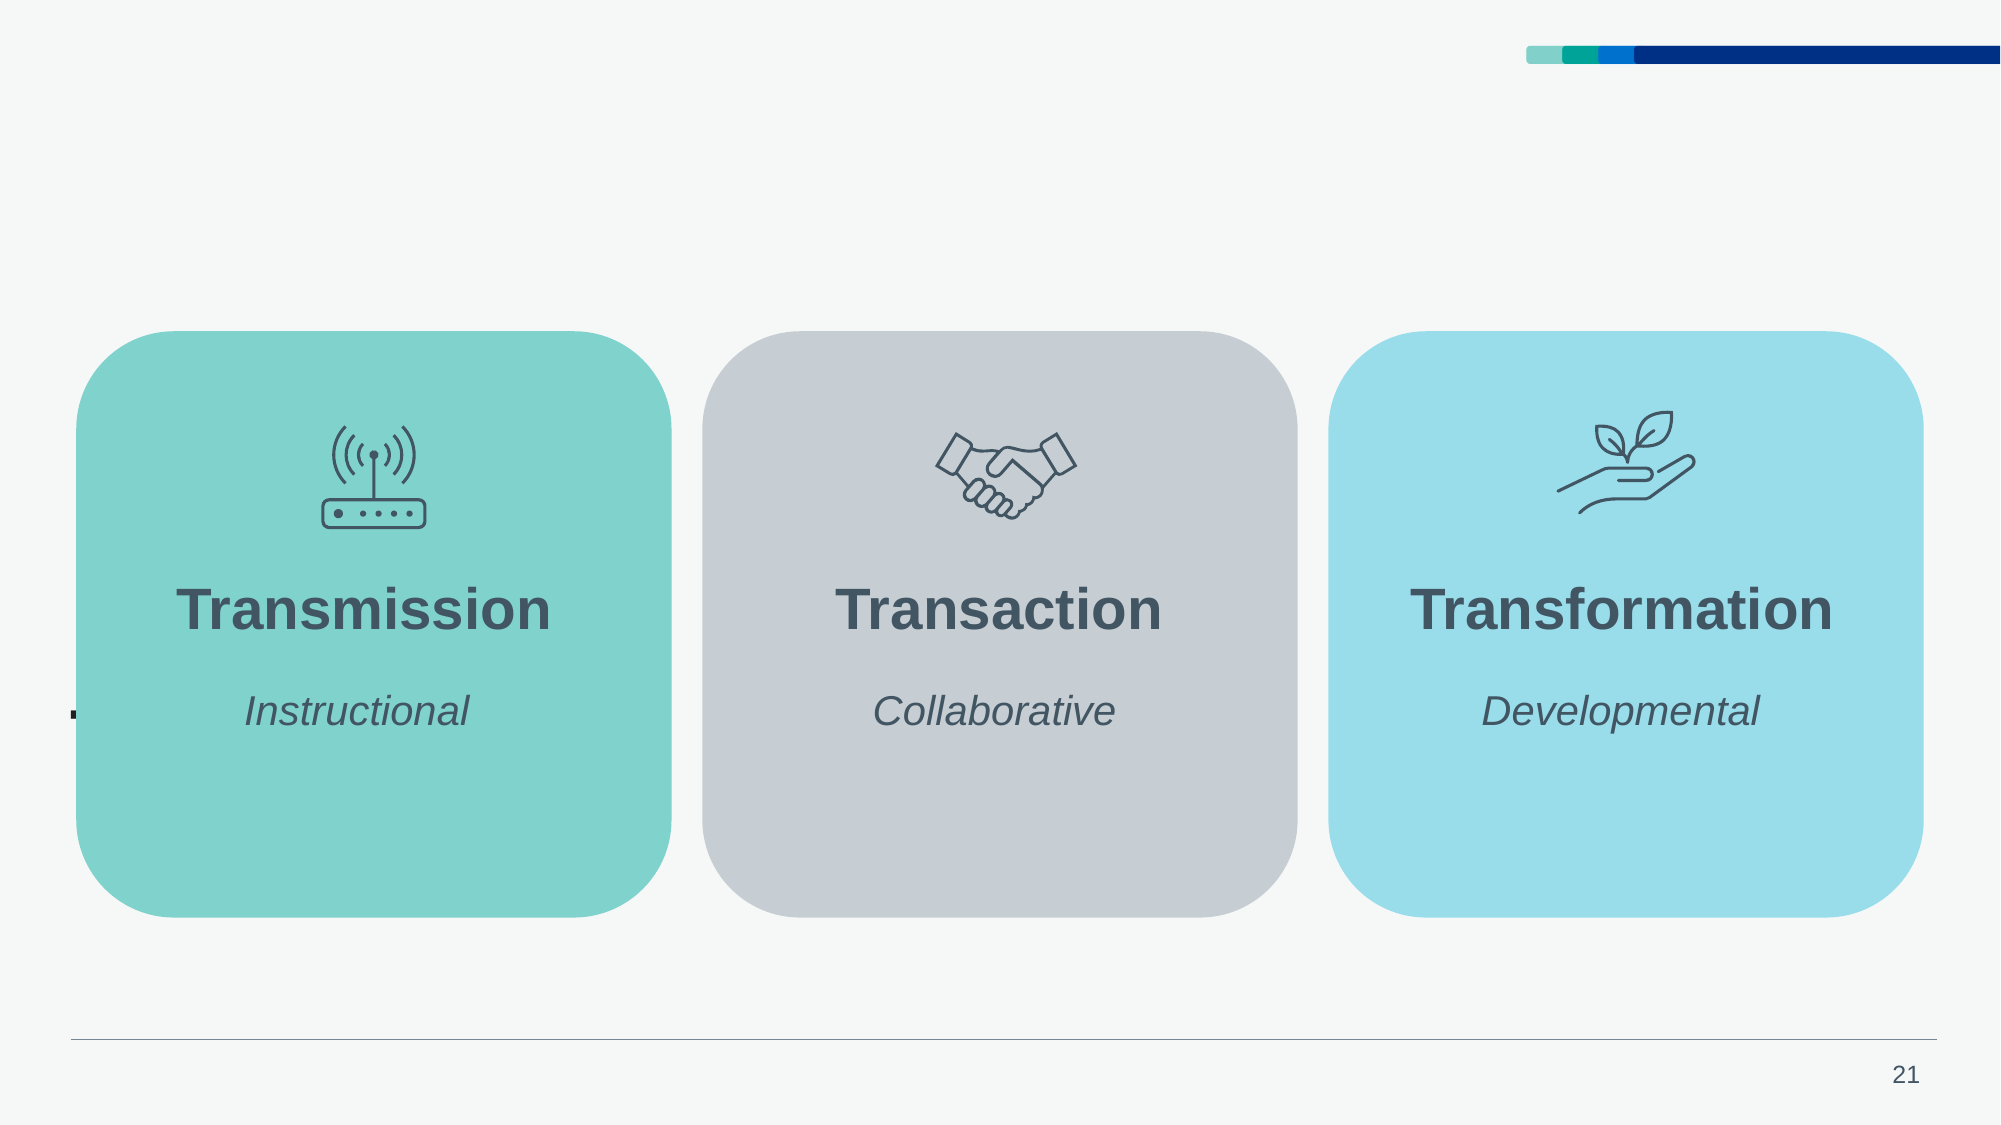

# Training models
Transmission
Transaction
Transformation
Instructional
Collaborative
Developmental